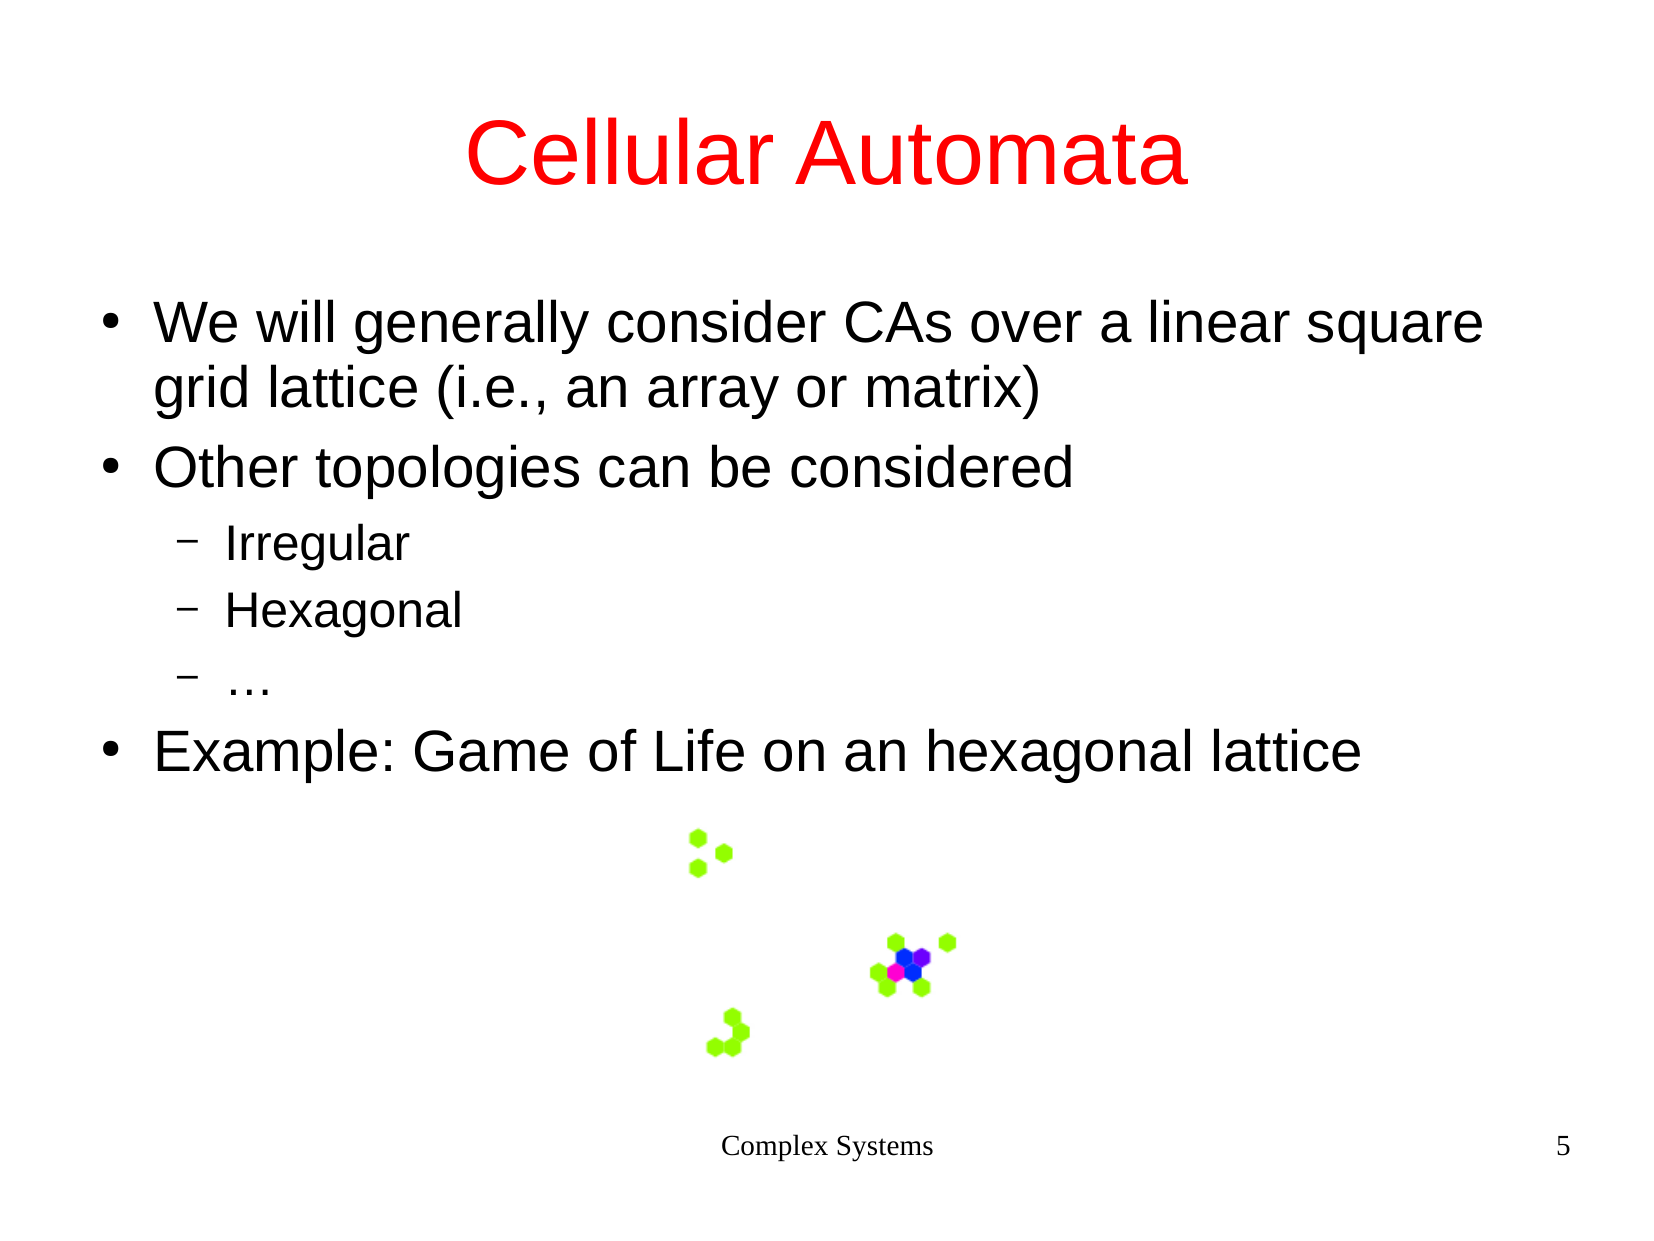

# Cellular Automata
We will generally consider CAs over a linear square grid lattice (i.e., an array or matrix)
Other topologies can be considered
Irregular
Hexagonal
…
Example: Game of Life on an hexagonal lattice
Complex Systems
5